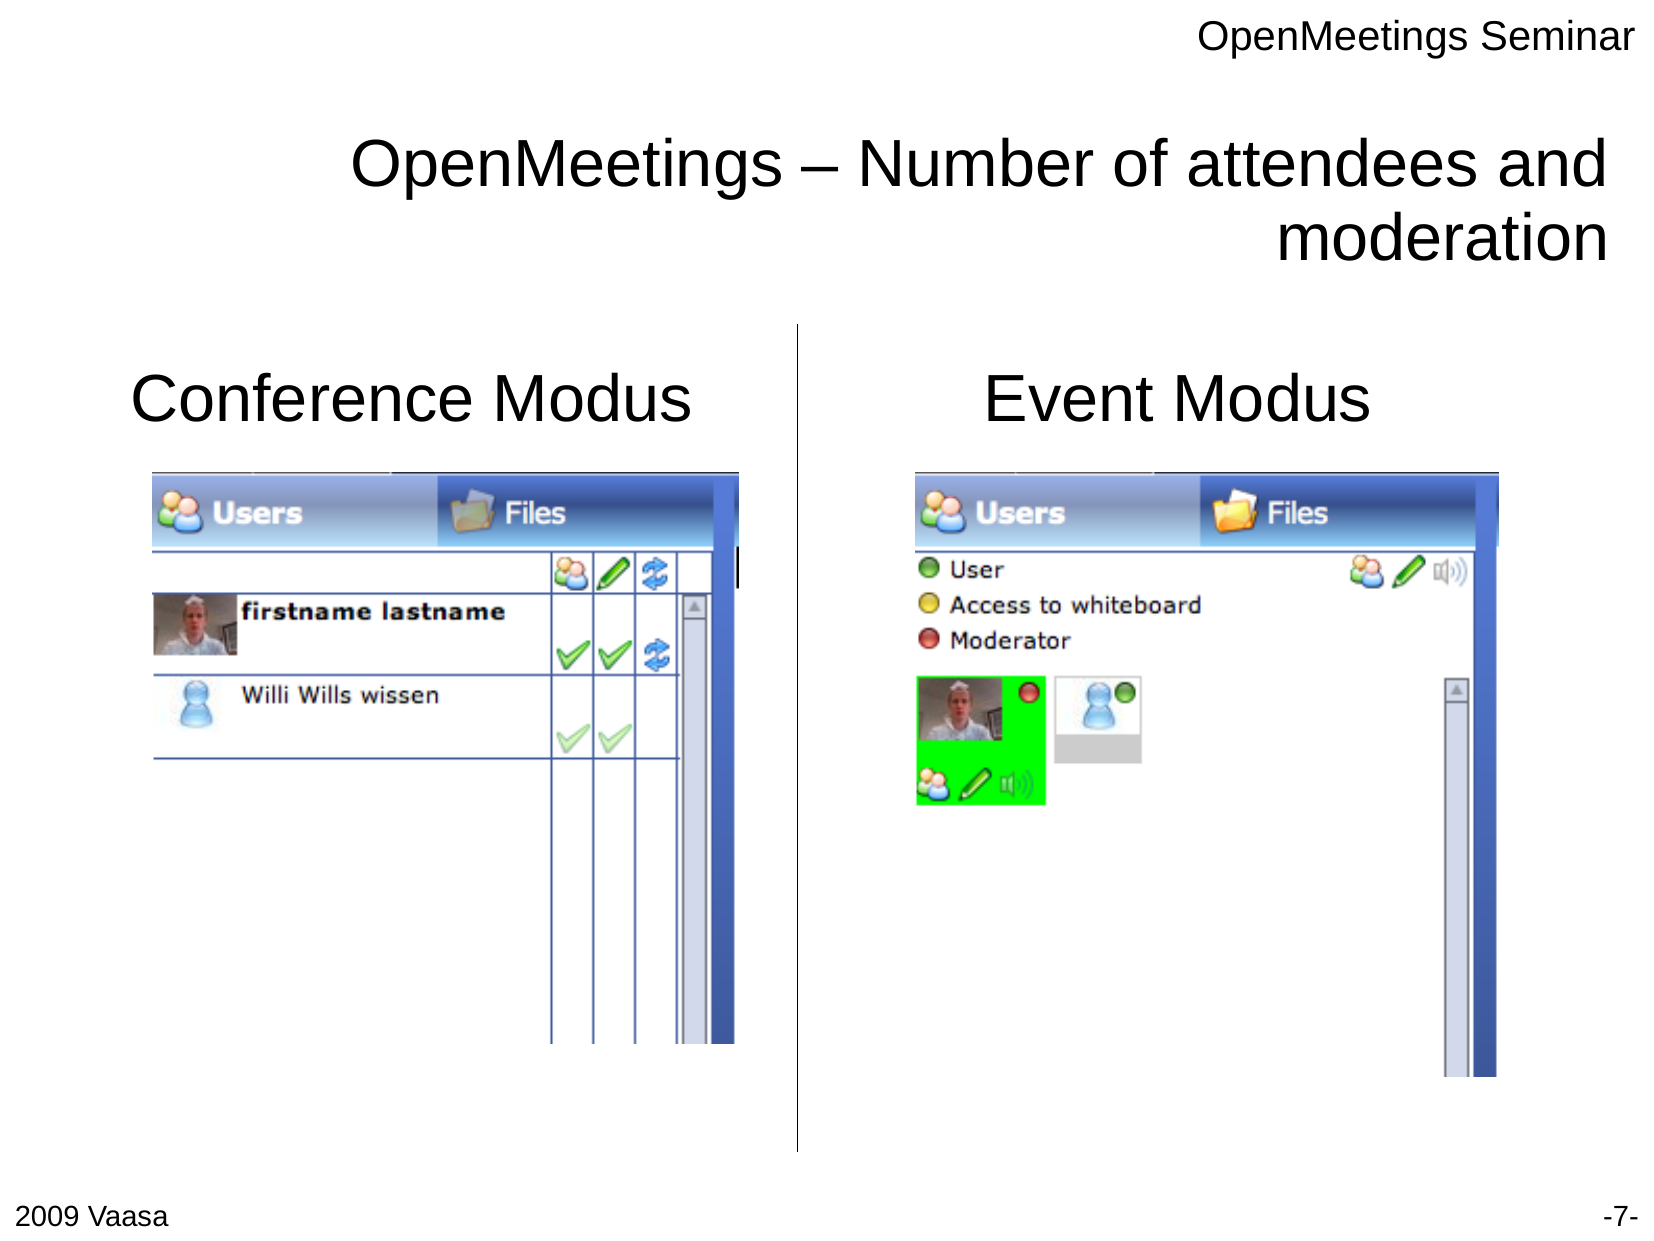

# OpenMeetings Seminar
OpenMeetings – Number of attendees and moderation
Conference Modus
Event Modus
-7-
2009 Vaasa